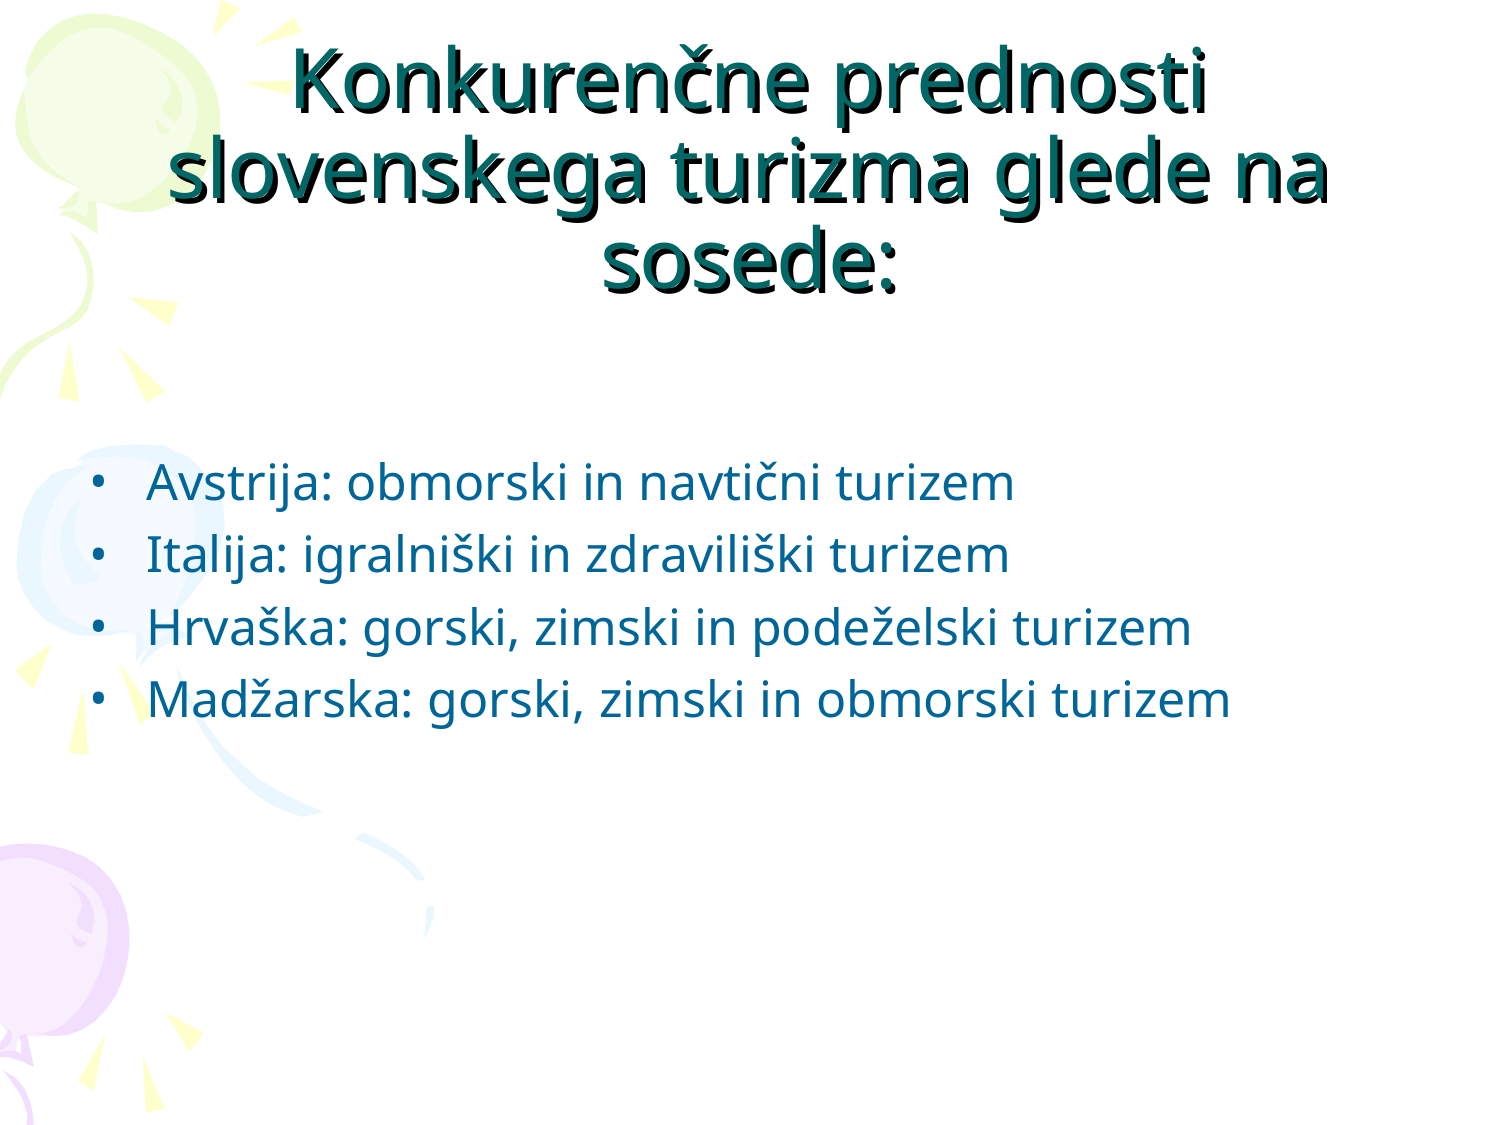

# Konkurenčne prednosti slovenskega turizma glede na sosede:
Avstrija: obmorski in navtični turizem
Italija: igralniški in zdraviliški turizem
Hrvaška: gorski, zimski in podeželski turizem
Madžarska: gorski, zimski in obmorski turizem